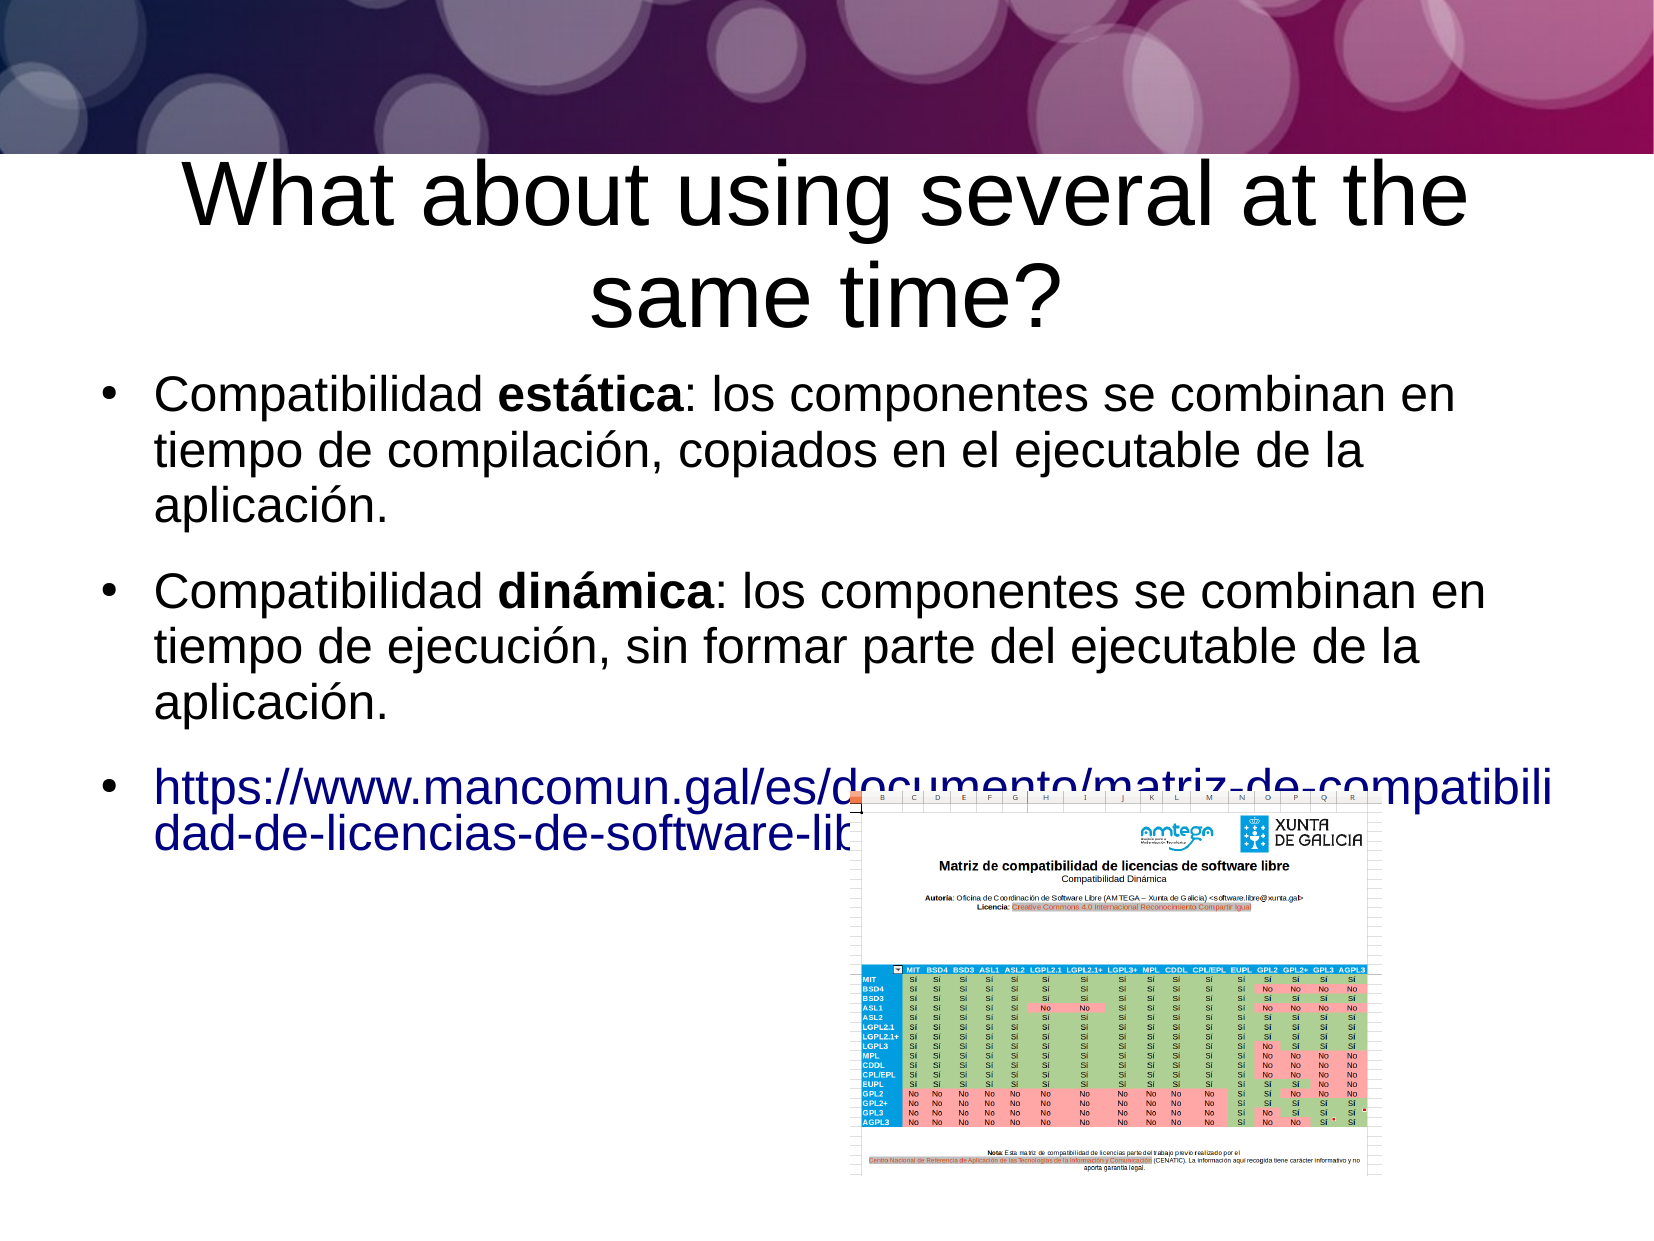

# What about using several at the same time?
Compatibilidad estática: los componentes se combinan en tiempo de compilación, copiados en el ejecutable de la aplicación.
Compatibilidad dinámica: los componentes se combinan en tiempo de ejecución, sin formar parte del ejecutable de la aplicación.
https://www.mancomun.gal/es/documento/matriz-de-compatibilidad-de-licencias-de-software-libre/